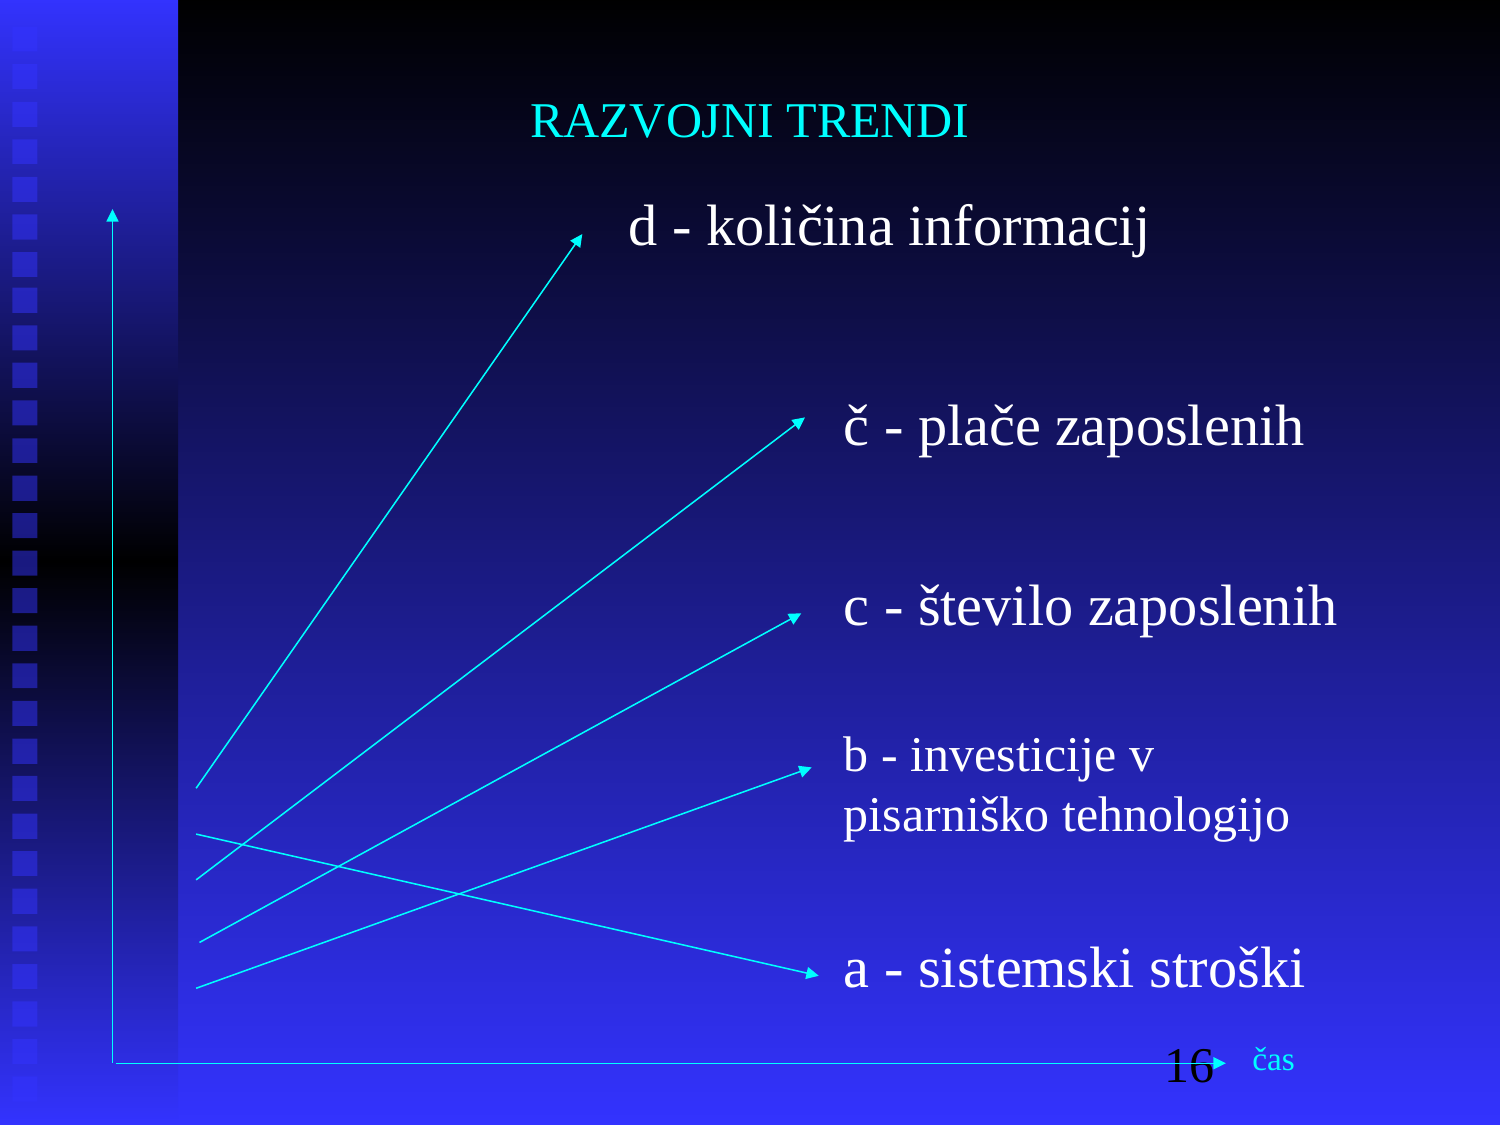

RAZVOJNI TRENDI
d - količina informacij
čas
č - plače zaposlenih
c - število zaposlenih
b - investicije v pisarniško tehnologijo
a - sistemski stroški
16